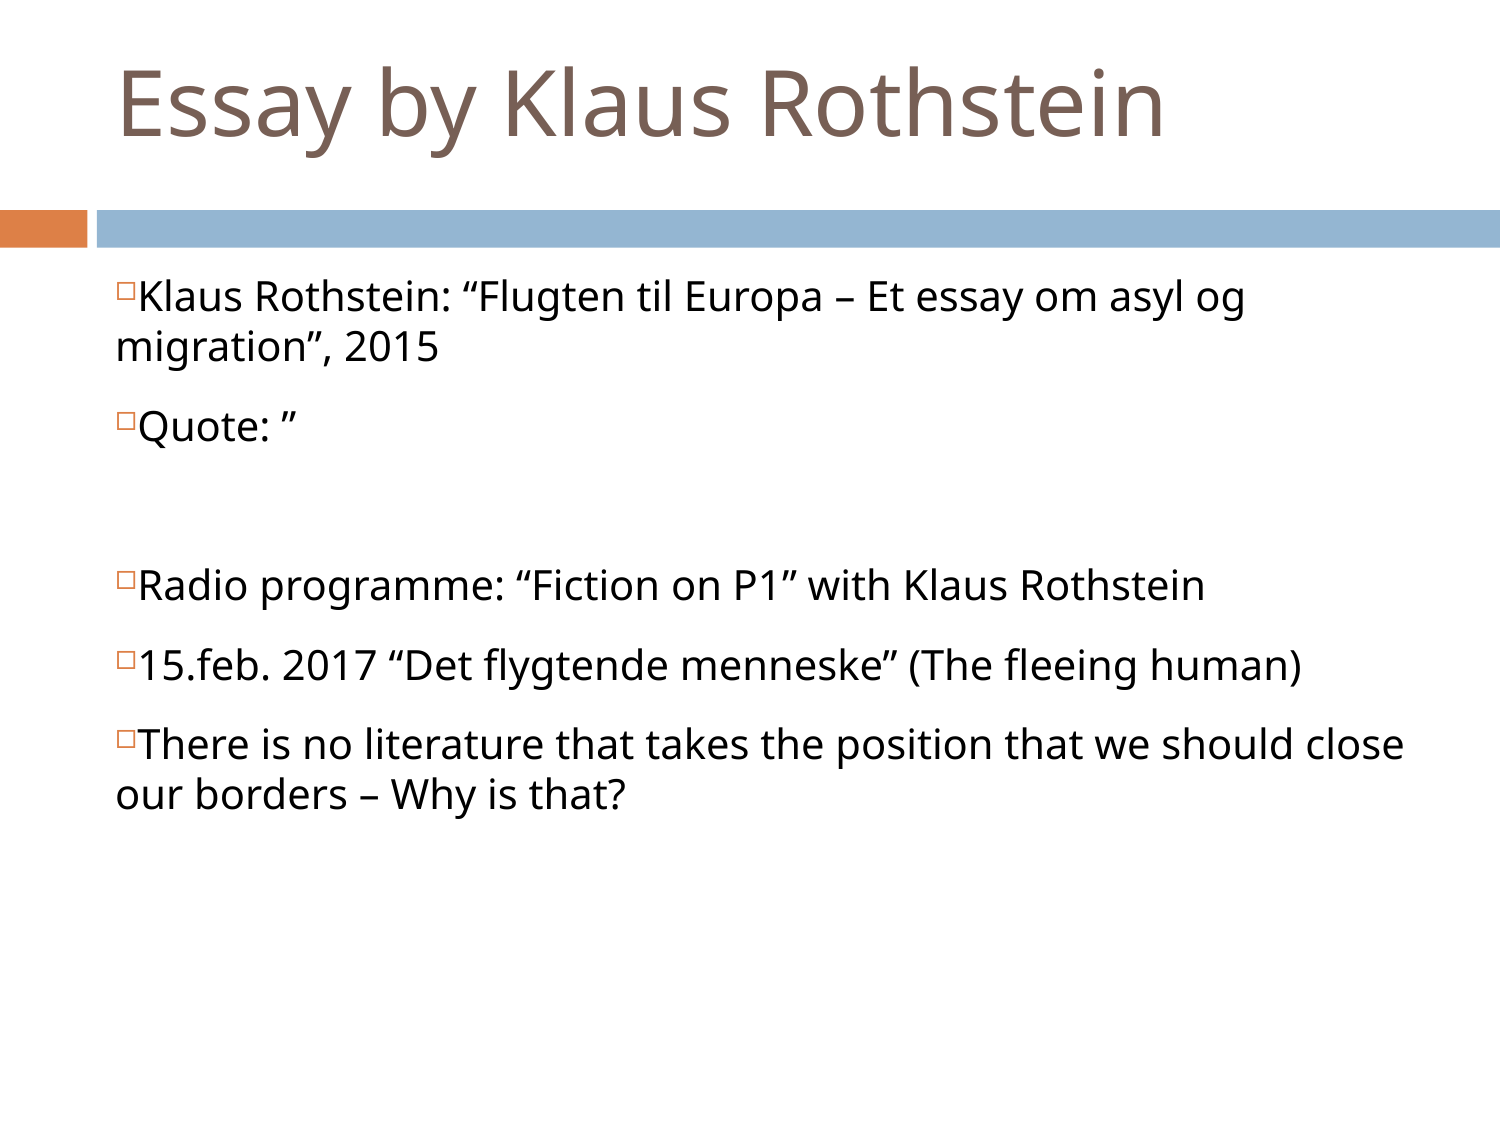

# Essay by Klaus Rothstein
Klaus Rothstein: “Flugten til Europa – Et essay om asyl og migration”, 2015
Quote: ”
Radio programme: “Fiction on P1” with Klaus Rothstein
15.feb. 2017 “Det flygtende menneske” (The fleeing human)
There is no literature that takes the position that we should close our borders – Why is that?